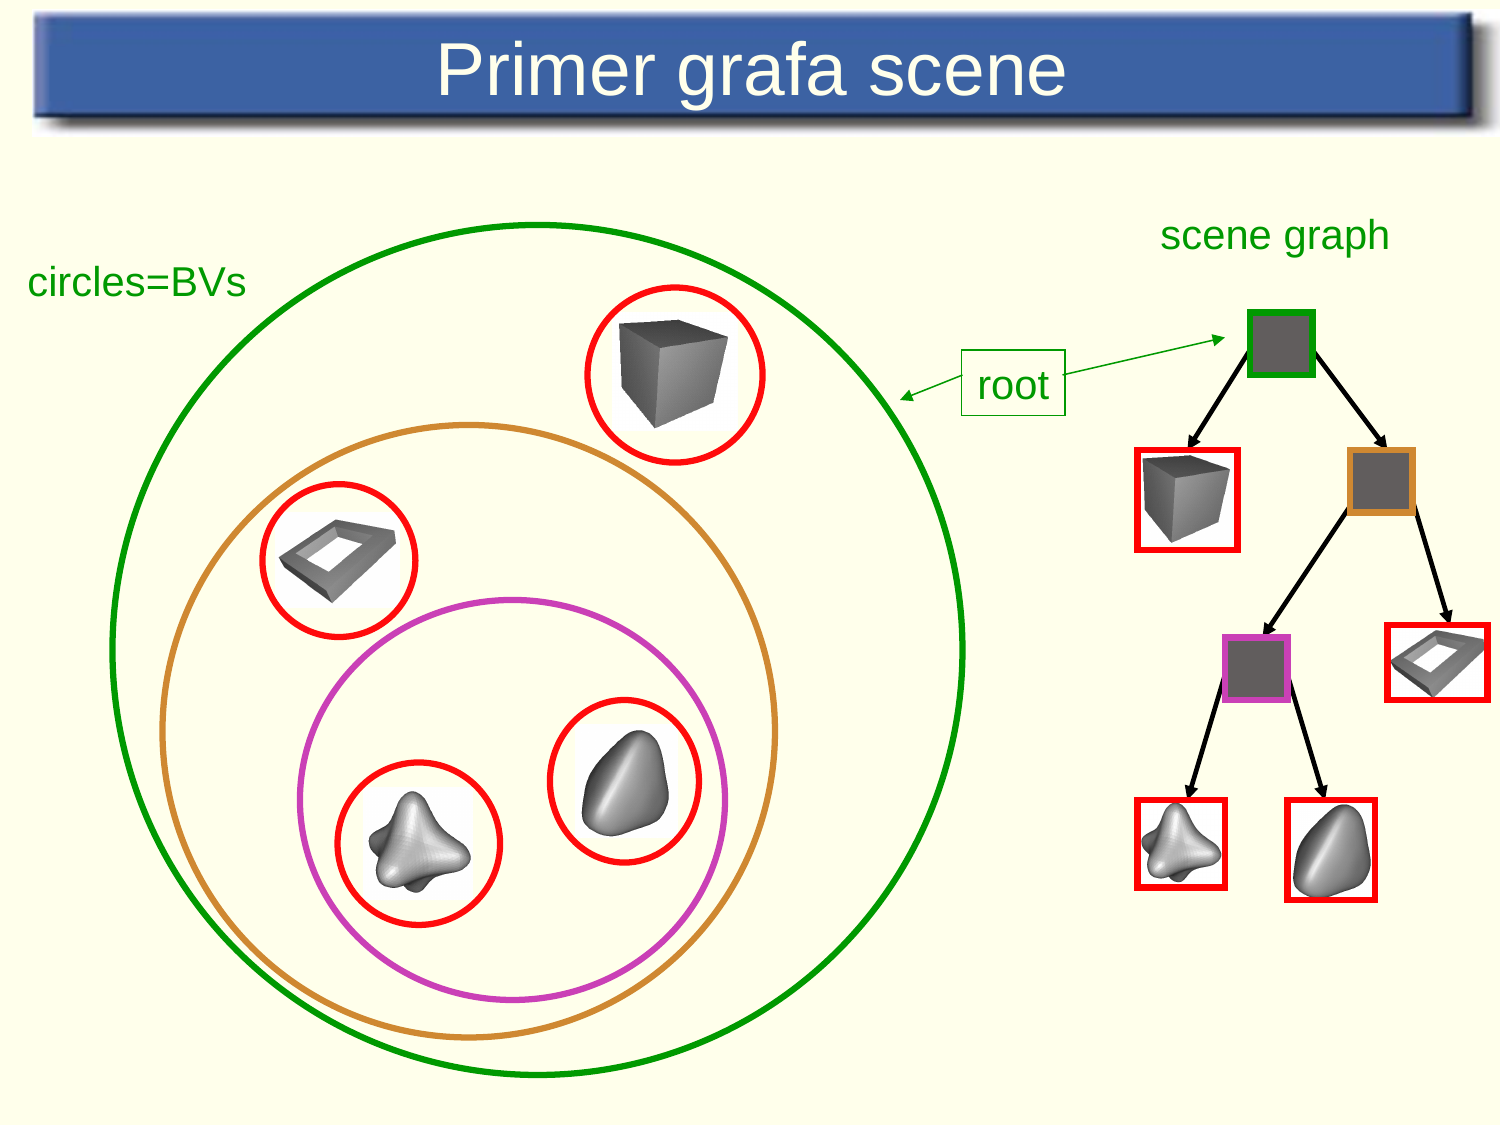

# Primer grafa scene
scene graph
circles=BVs
root